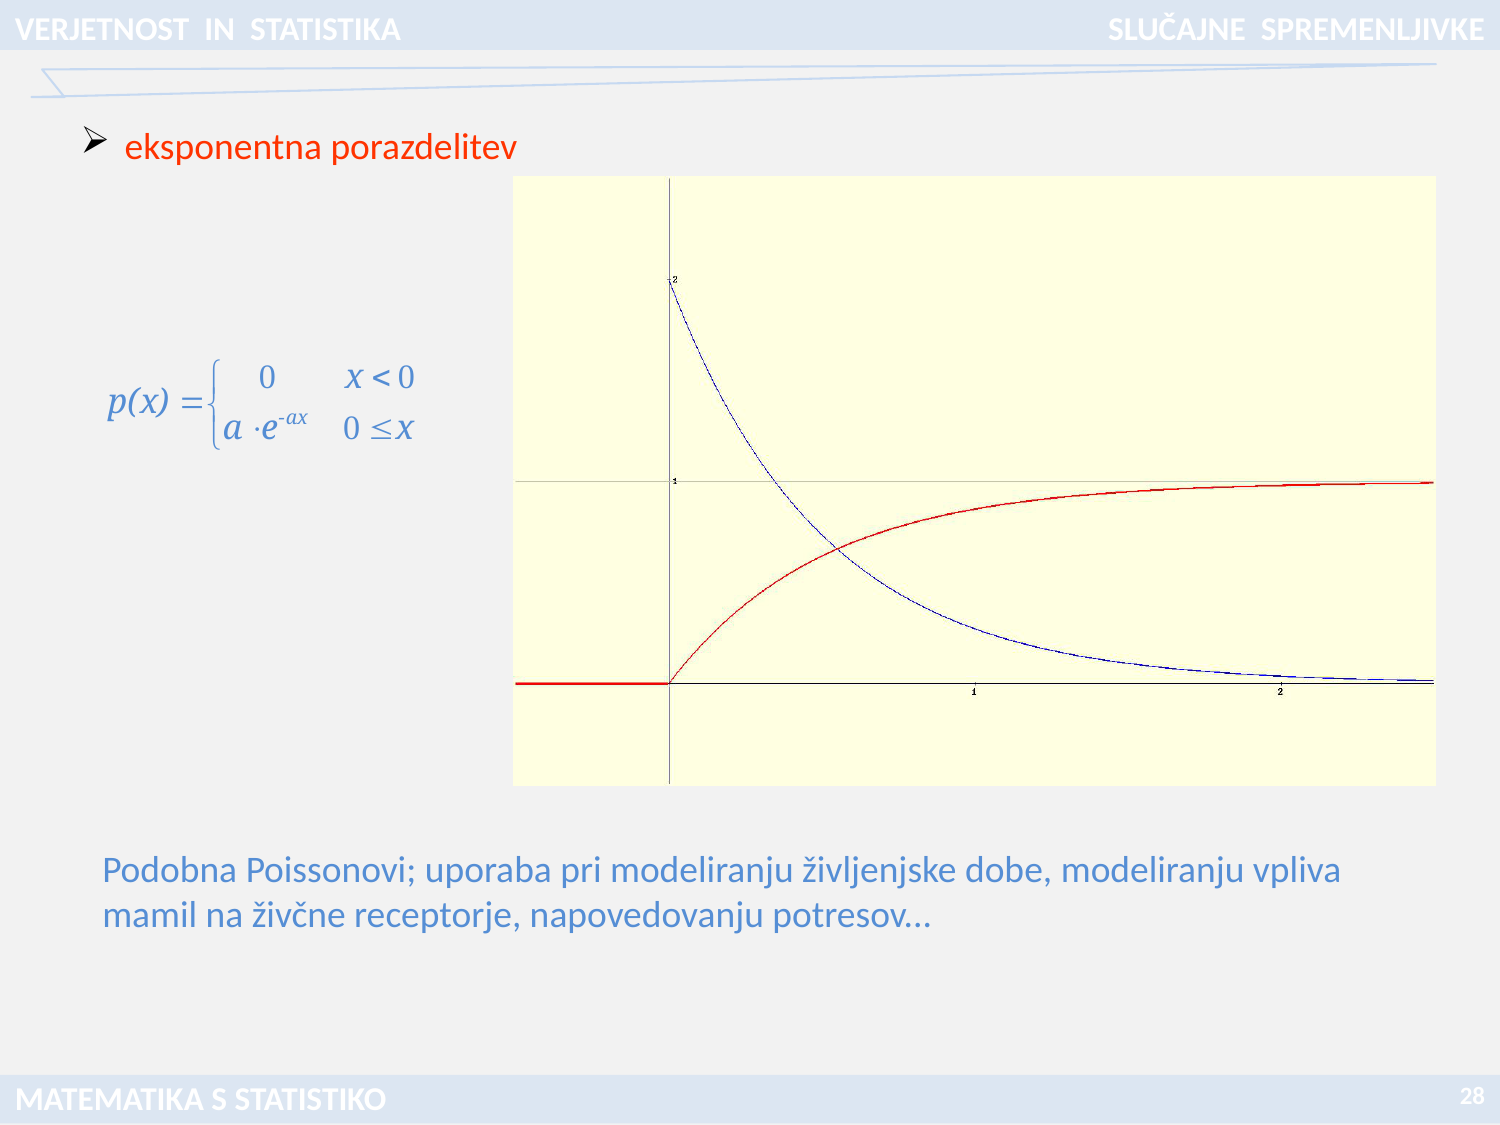

VERJETNOST IN STATISTIKA
SLUČAJNE SPREMENLJIVKE
 eksponentna porazdelitev
Podobna Poissonovi; uporaba pri modeliranju življenjske dobe, modeliranju vpliva mamil na živčne receptorje, napovedovanju potresov...
MATEMATIKA S STATISTIKO